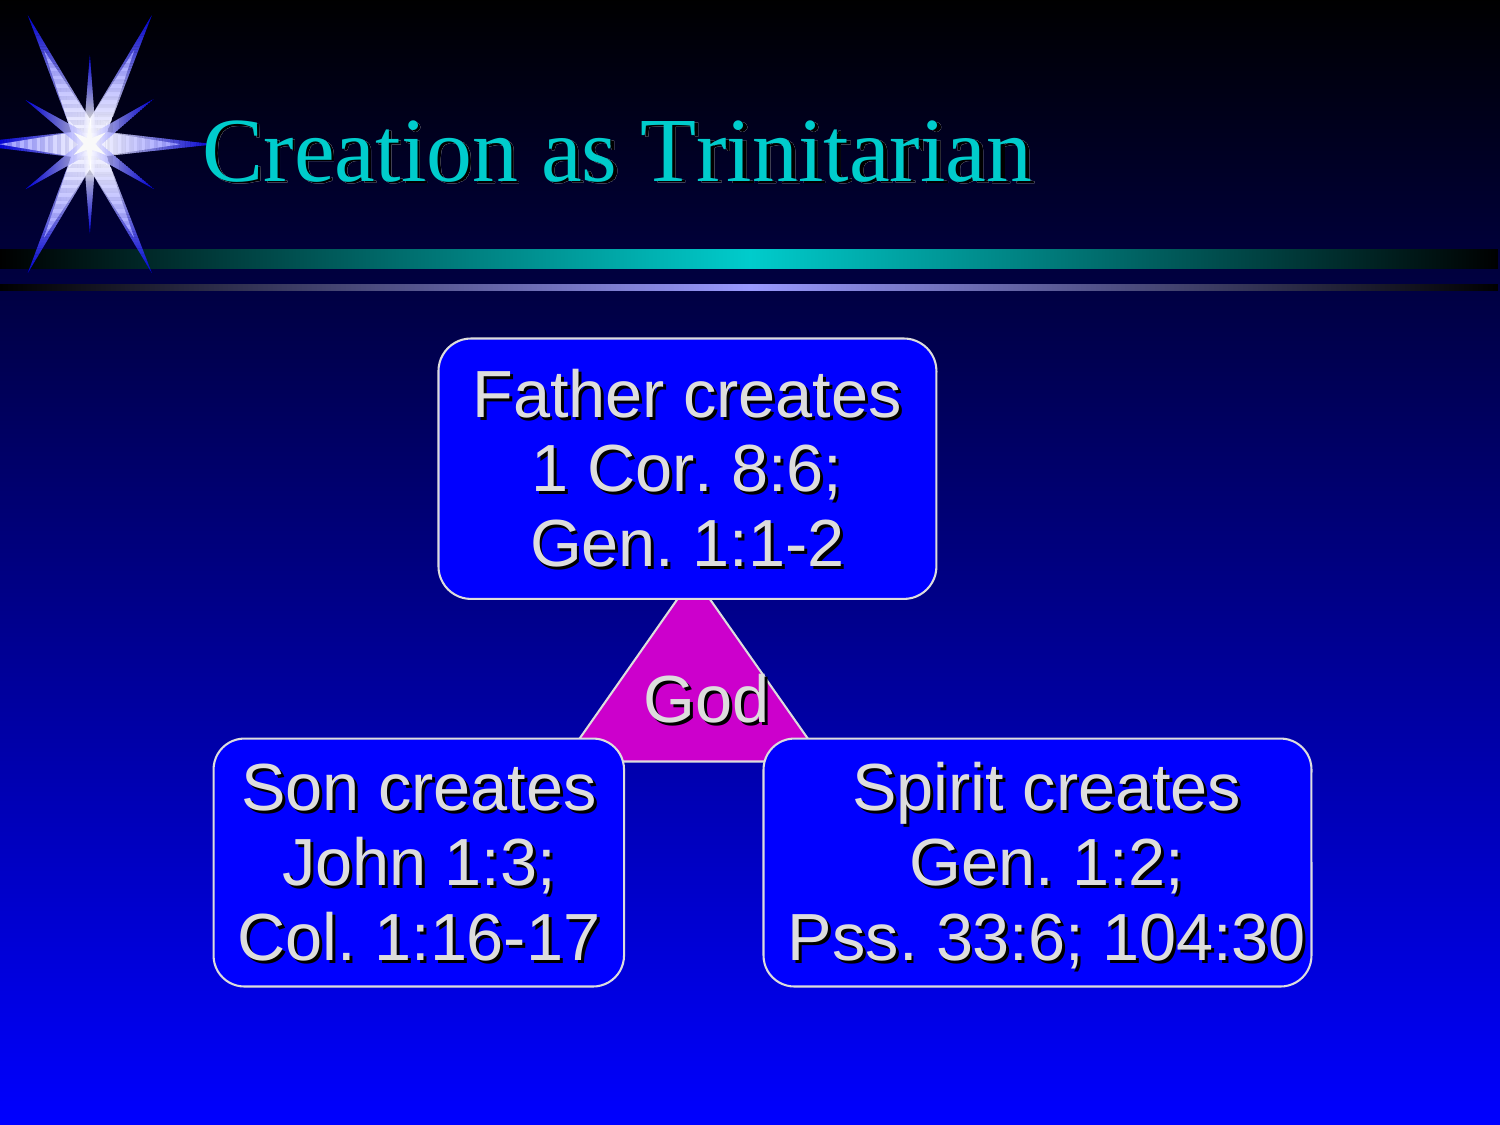

# Creation as Trinitarian
Father creates
1 Cor. 8:6;
Gen. 1:1-2
God
Son creates
John 1:3;
Col. 1:16-17
Spirit creates
Gen. 1:2;
Pss. 33:6; 104:30